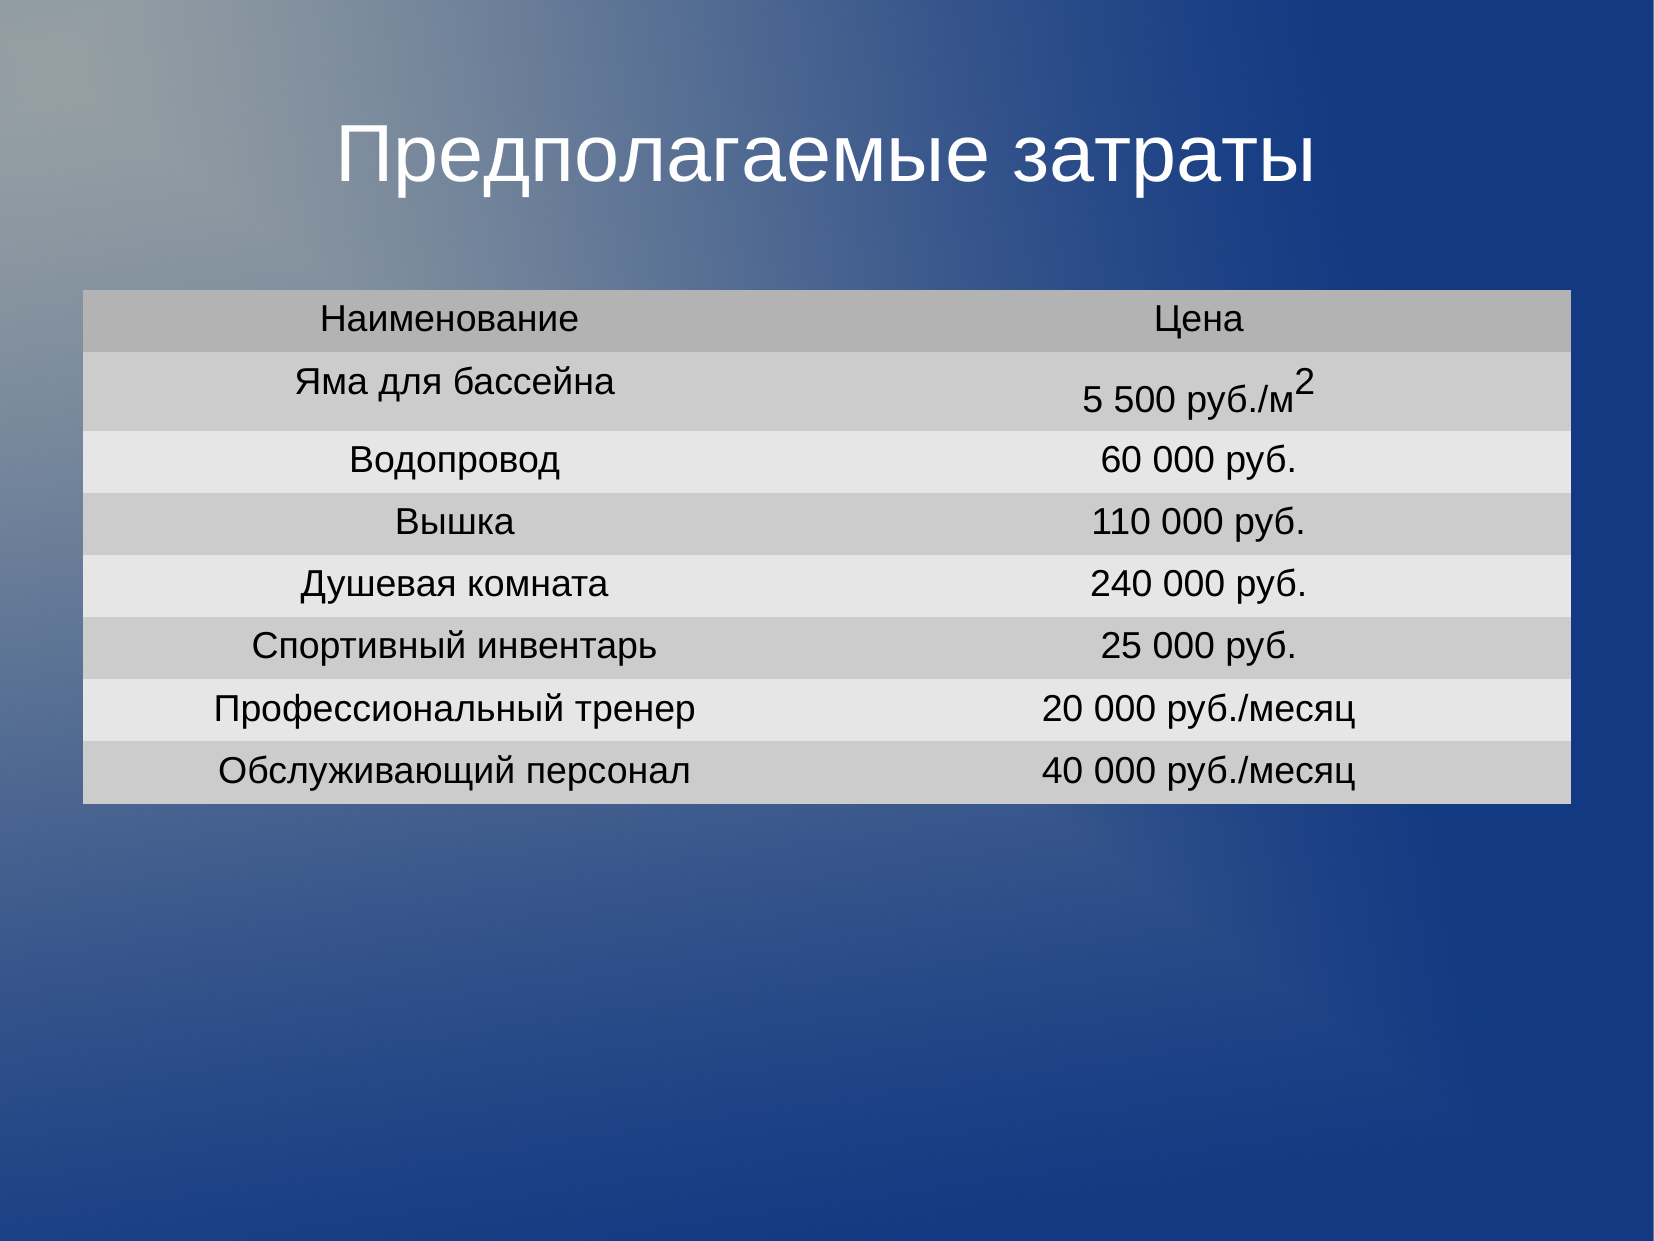

# Предполагаемые затраты
| Наименование | Цена |
| --- | --- |
| Яма для бассейна | 5 500 руб./м2 |
| Водопровод | 60 000 руб. |
| Вышка | 110 000 руб. |
| Душевая комната | 240 000 руб. |
| Спортивный инвентарь | 25 000 руб. |
| Профессиональный тренер | 20 000 руб./месяц |
| Обслуживающий персонал | 40 000 руб./месяц |